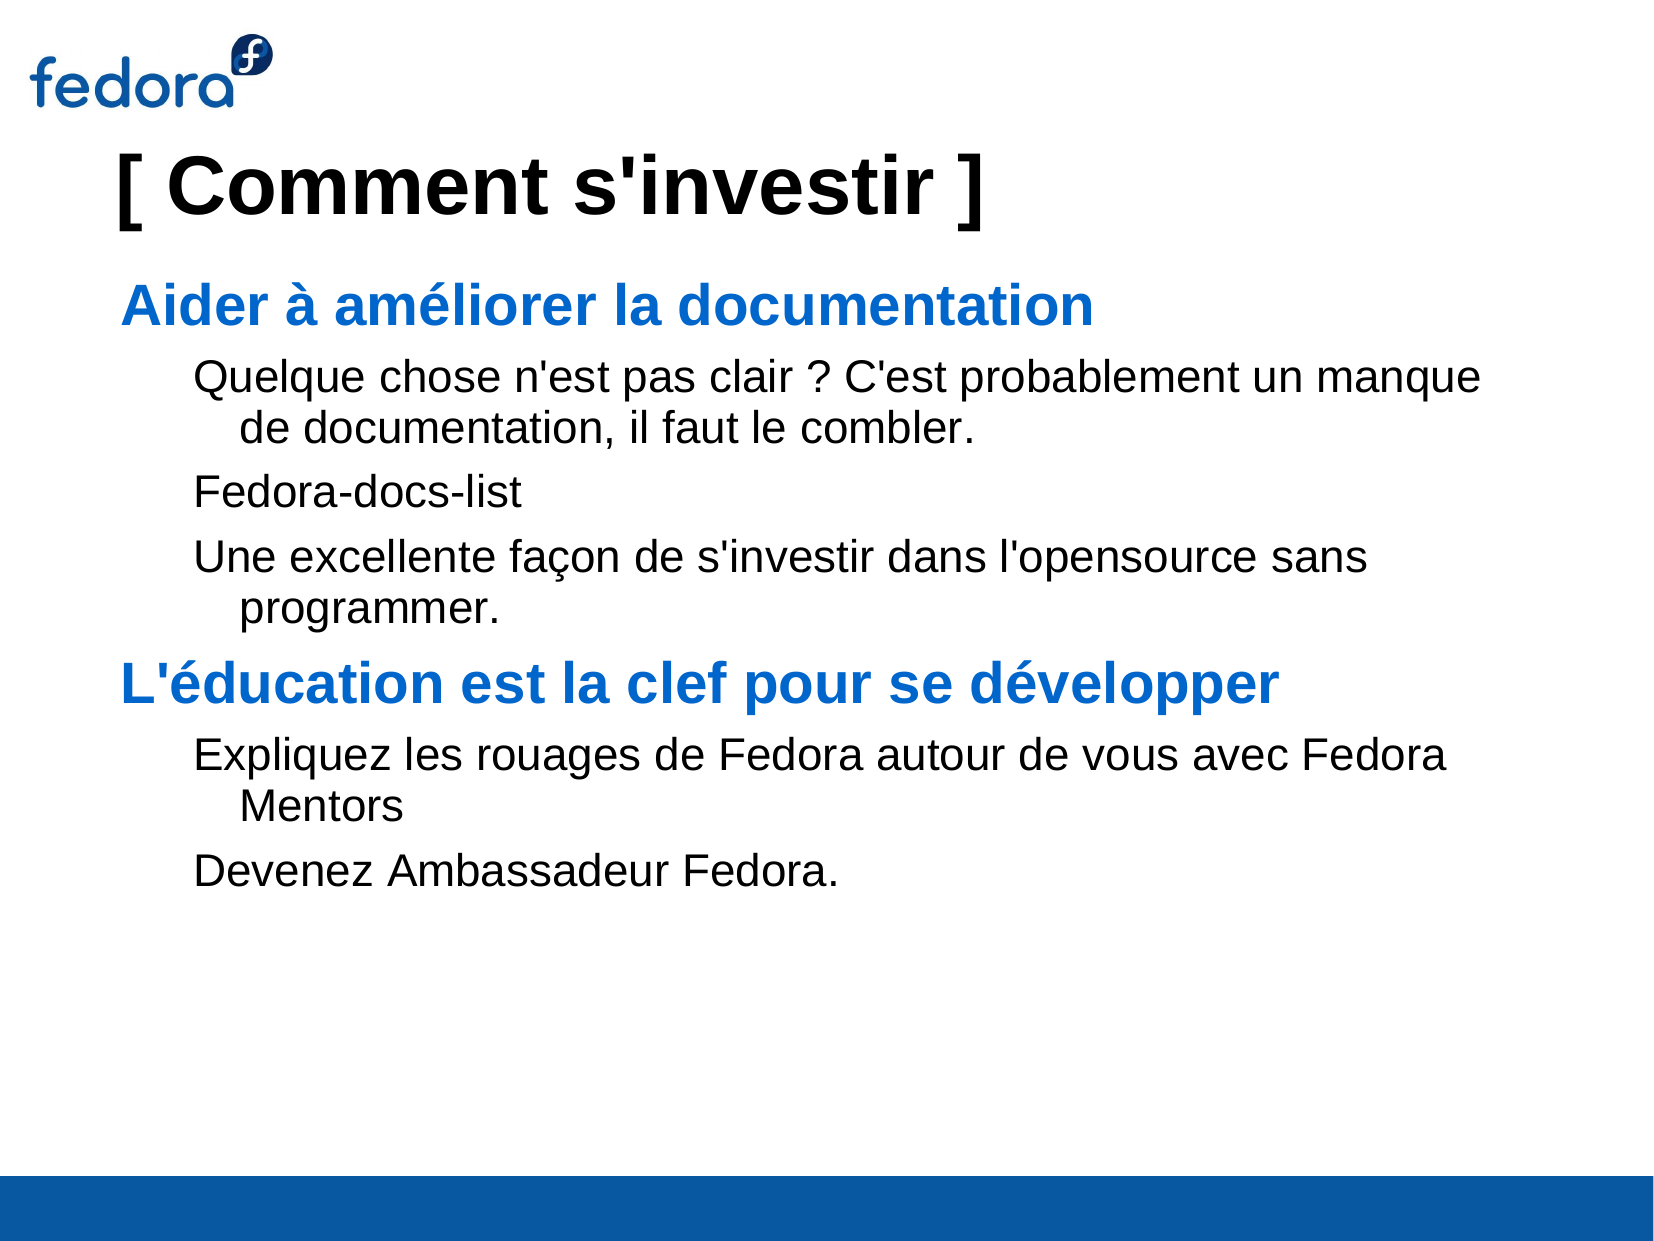

# [ Comment s'investir ]
Aider à améliorer la documentation
Quelque chose n'est pas clair ? C'est probablement un manque de documentation, il faut le combler.
Fedora-docs-list
Une excellente façon de s'investir dans l'opensource sans programmer.
L'éducation est la clef pour se développer
Expliquez les rouages de Fedora autour de vous avec Fedora Mentors
Devenez Ambassadeur Fedora.